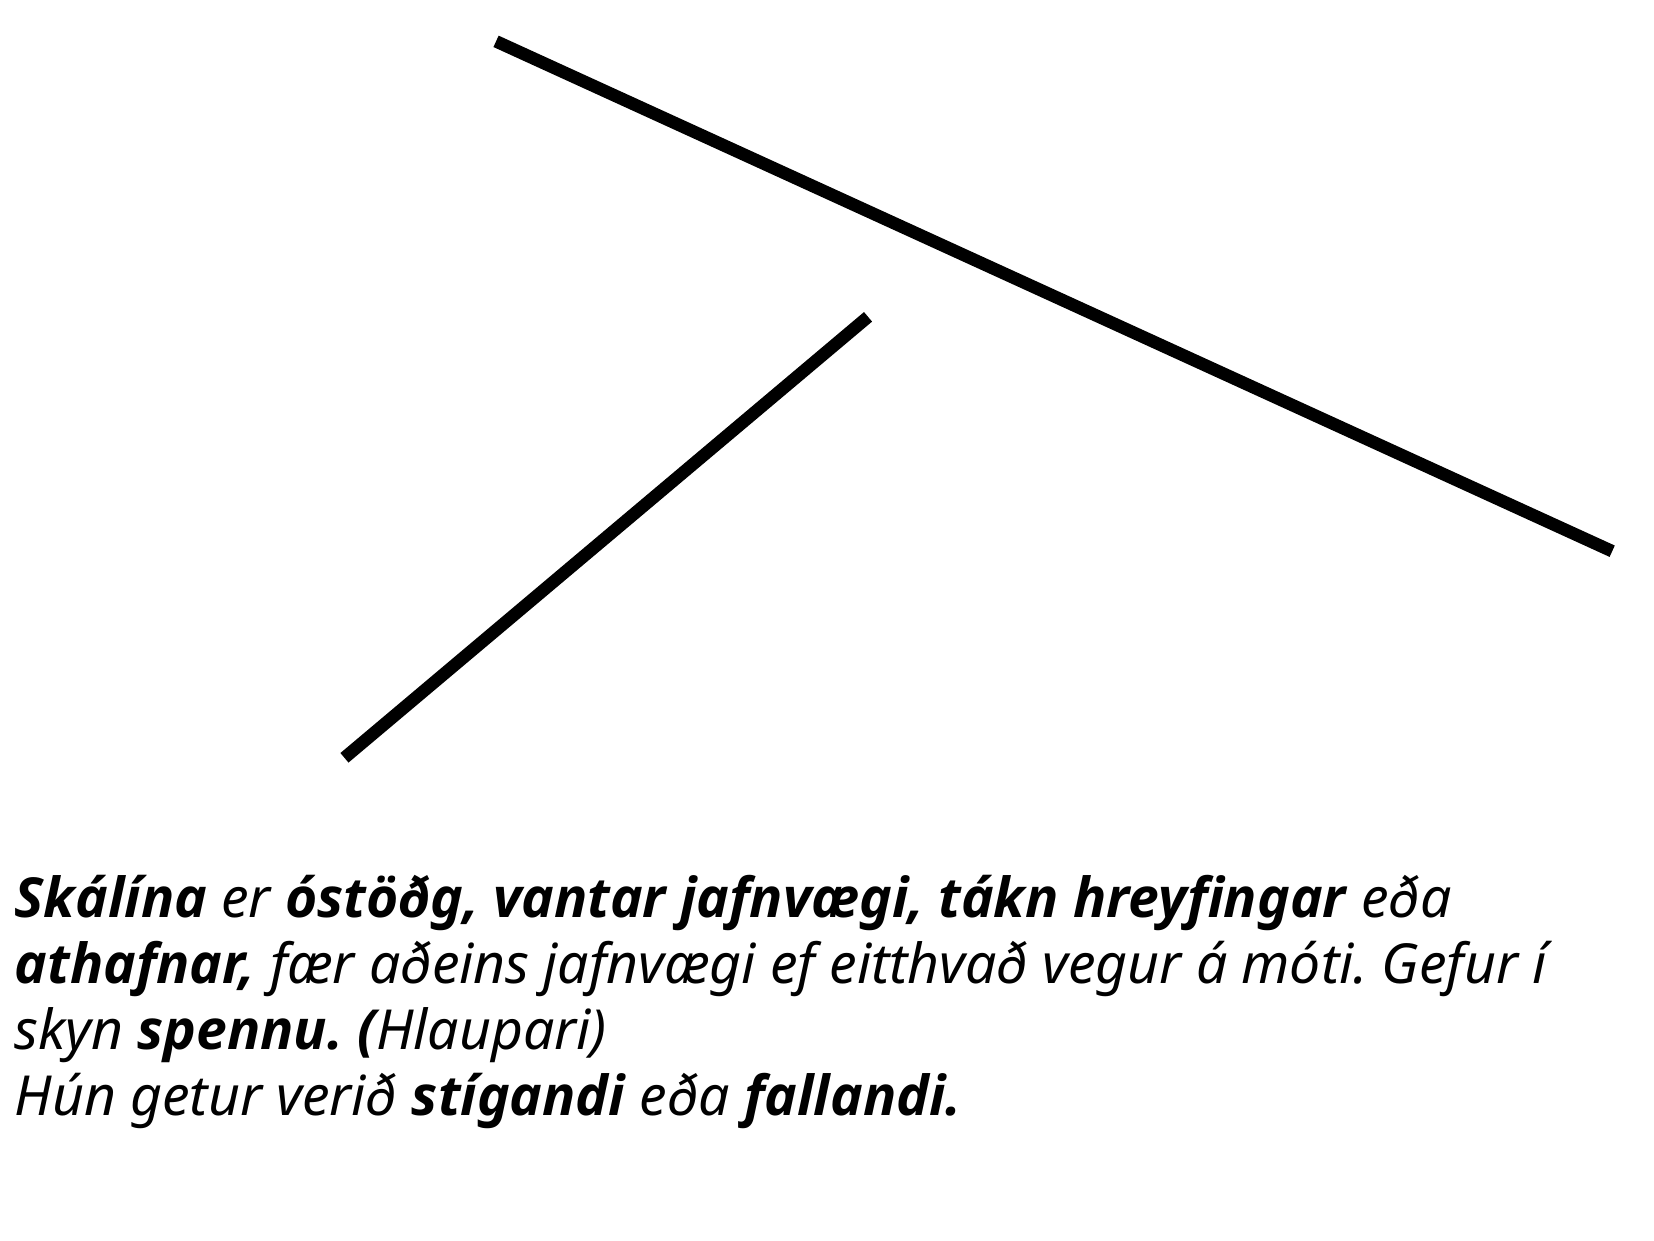

Skálína er óstöðg, vantar jafnvægi, tákn hreyfingar eða athafnar, fær aðeins jafnvægi ef eitthvað vegur á móti. Gefur í skyn spennu. (Hlaupari)
Hún getur verið stígandi eða fallandi.